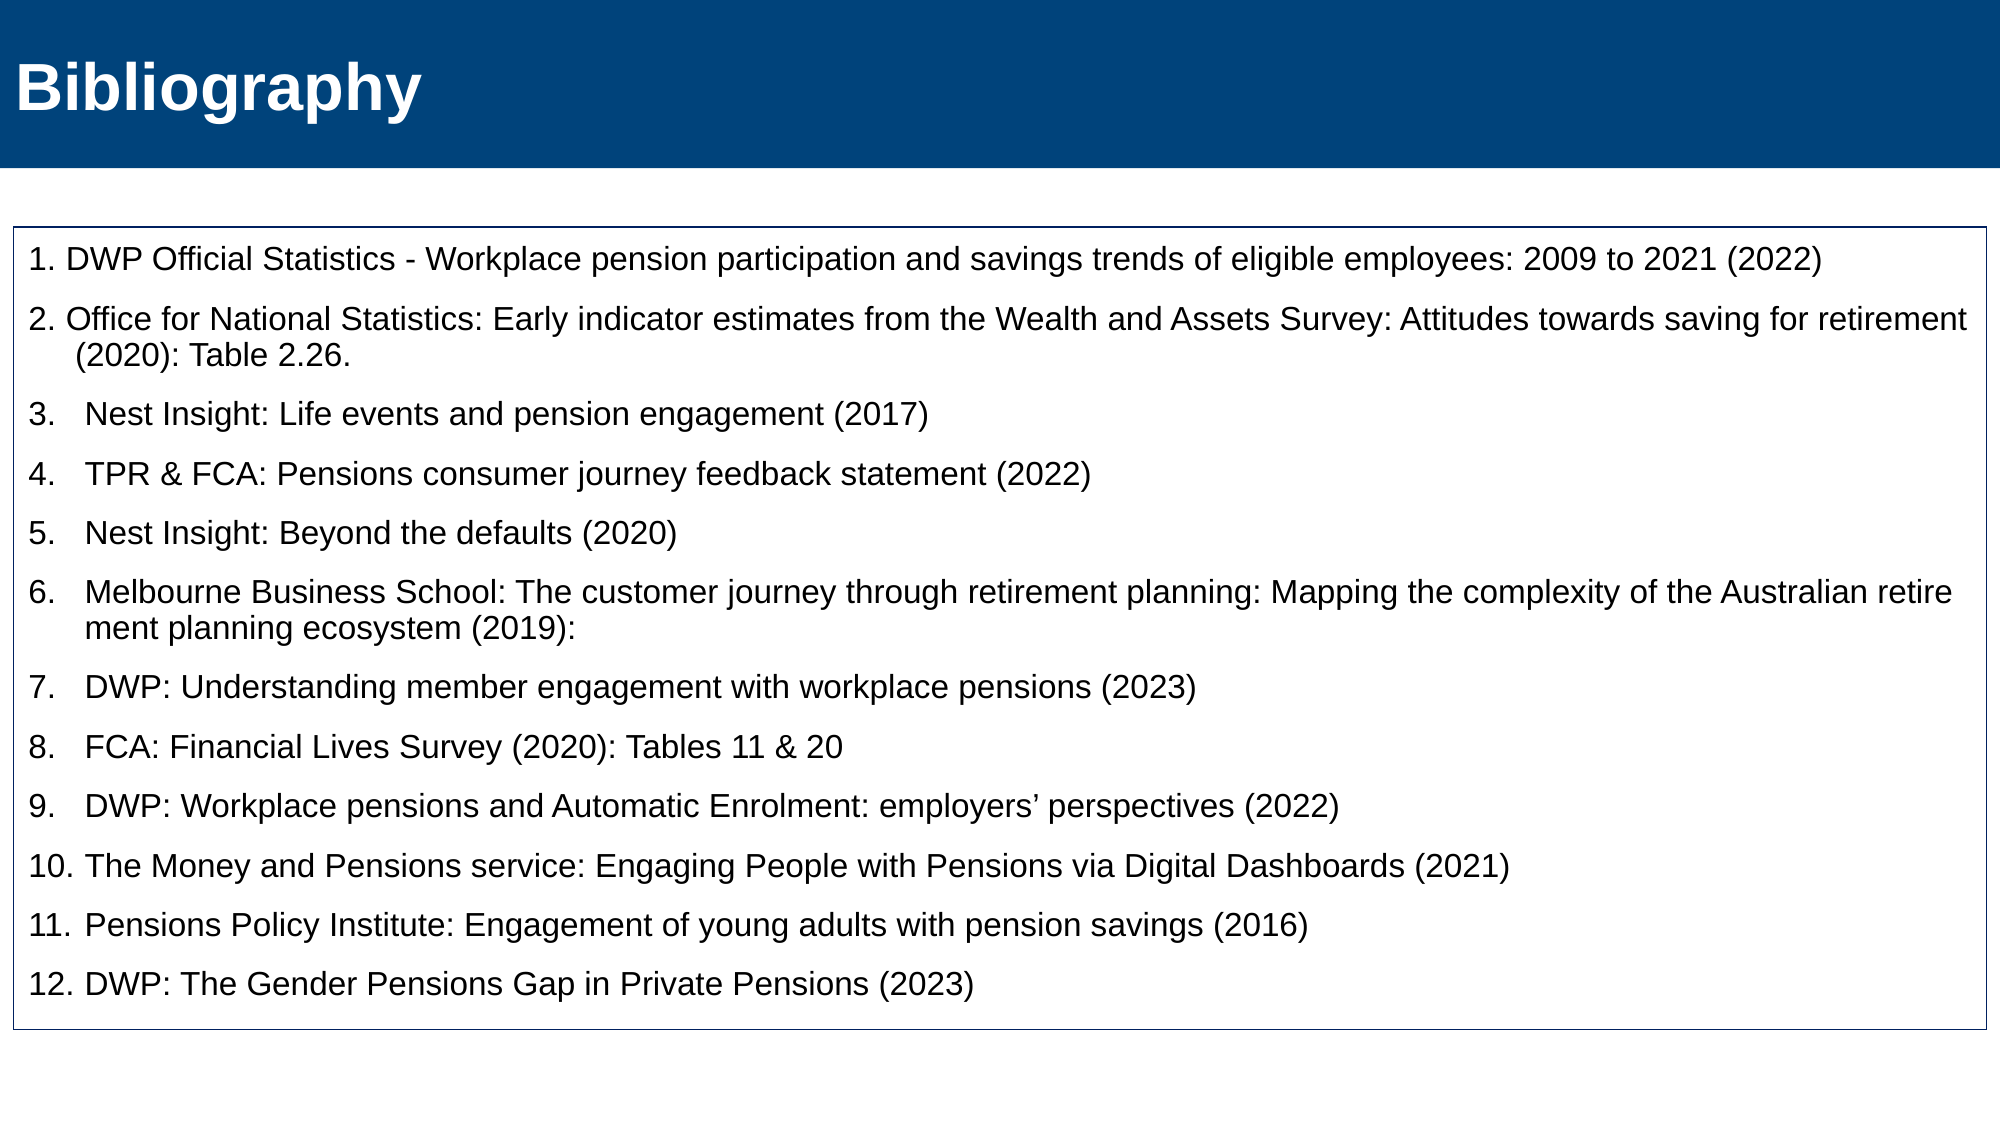

# Bibliography
DWP Official Statistics - Workplace pension participation and savings trends of eligible employees: 2009 to 2021 (2022)
Office for National Statistics: Early indicator estimates from the Wealth and Assets Survey: Attitudes towards saving for retirement (2020): Table 2.26.
Nest Insight: Life events and pension engagement (2017)
TPR & FCA: Pensions consumer journey feedback statement (2022)
Nest Insight: Beyond the defaults (2020)
Melbourne Business School: The customer journey through retirement planning: Mapping the complexity of the Australian retirement planning ecosystem (2019):
DWP: Understanding member engagement with workplace pensions (2023)
FCA: Financial Lives Survey (2020): Tables 11 & 20
DWP: Workplace pensions and Automatic Enrolment: employers’ perspectives (2022)
The Money and Pensions service: Engaging People with Pensions via Digital Dashboards (2021)
Pensions Policy Institute: Engagement of young adults with pension savings (2016)
DWP: The Gender Pensions Gap in Private Pensions (2023)